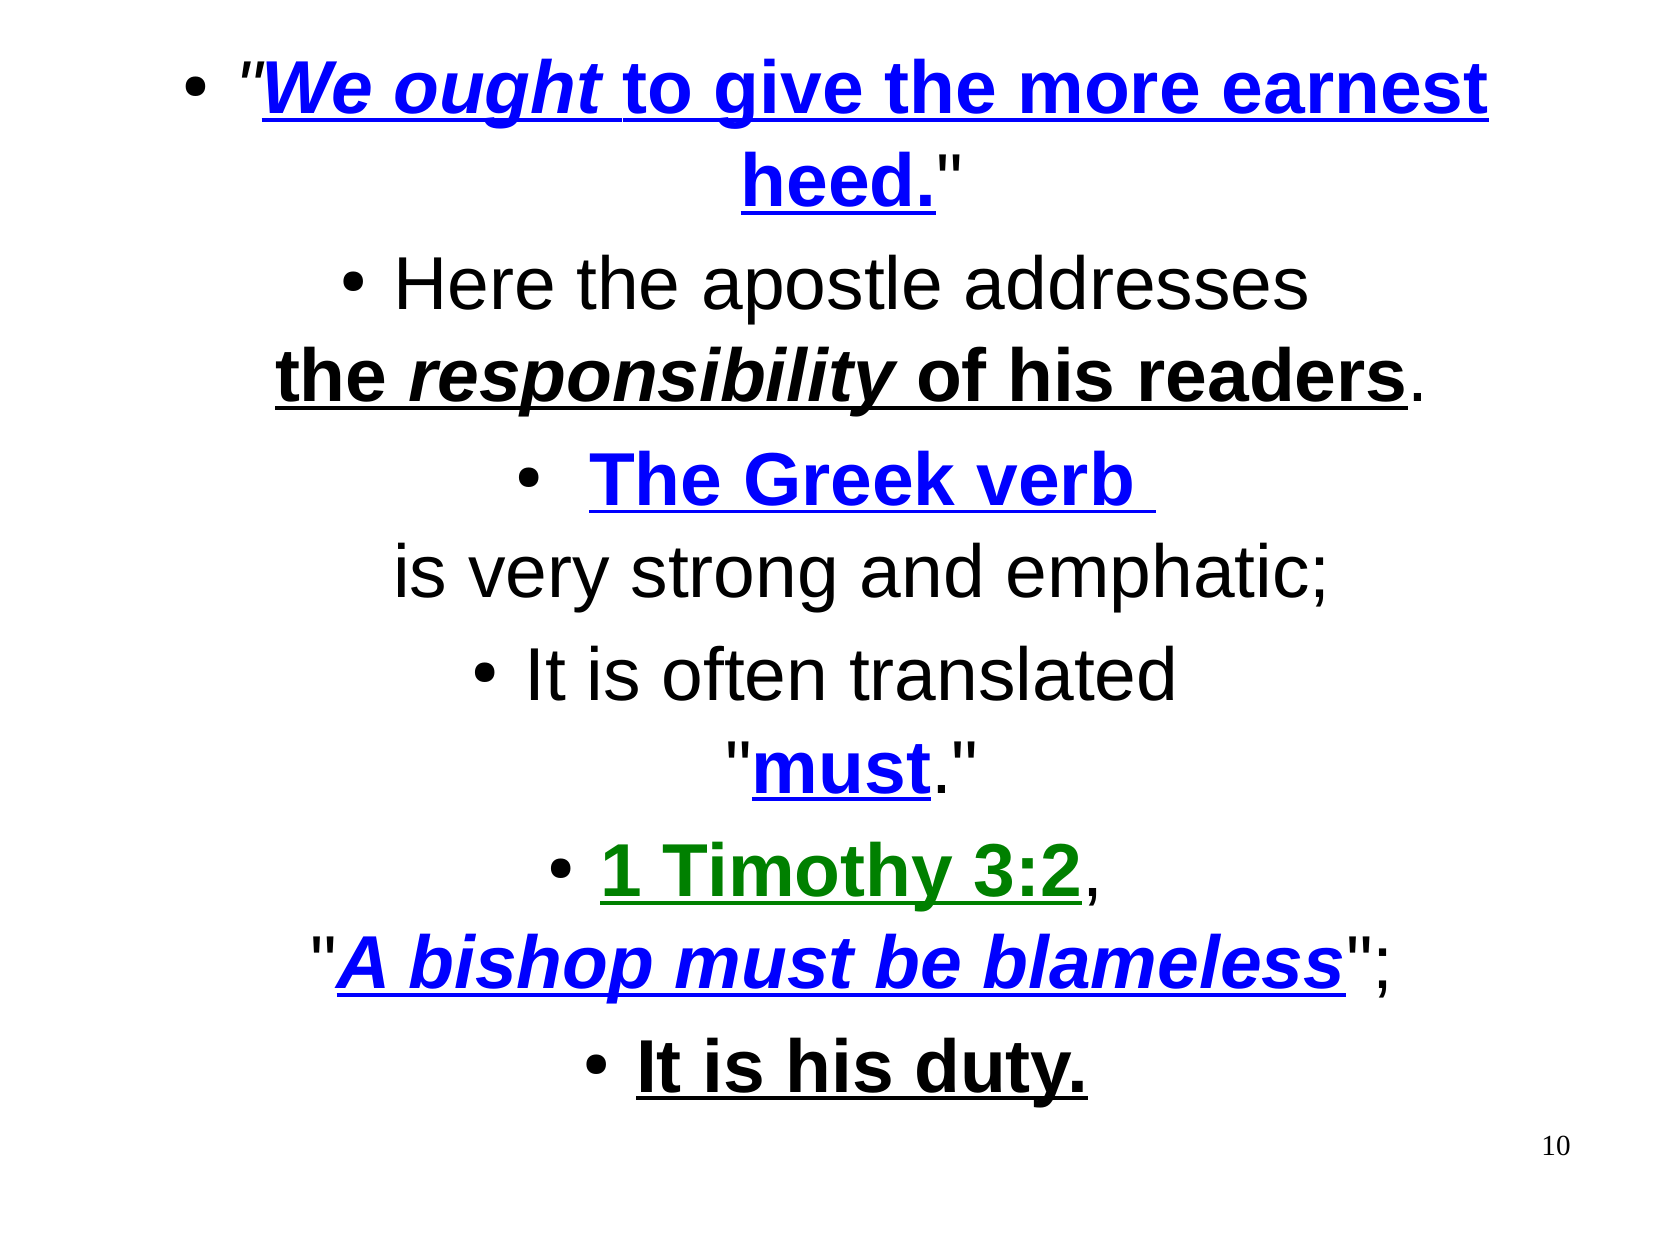

# "We ought to give the more earnest heed."
Here the apostle addresses
the responsibility of his readers.
 The Greek verb
is very strong and emphatic;
It is often translated
"must."
1 Timothy 3:2,
"A bishop must be blameless";
It is his duty.
10